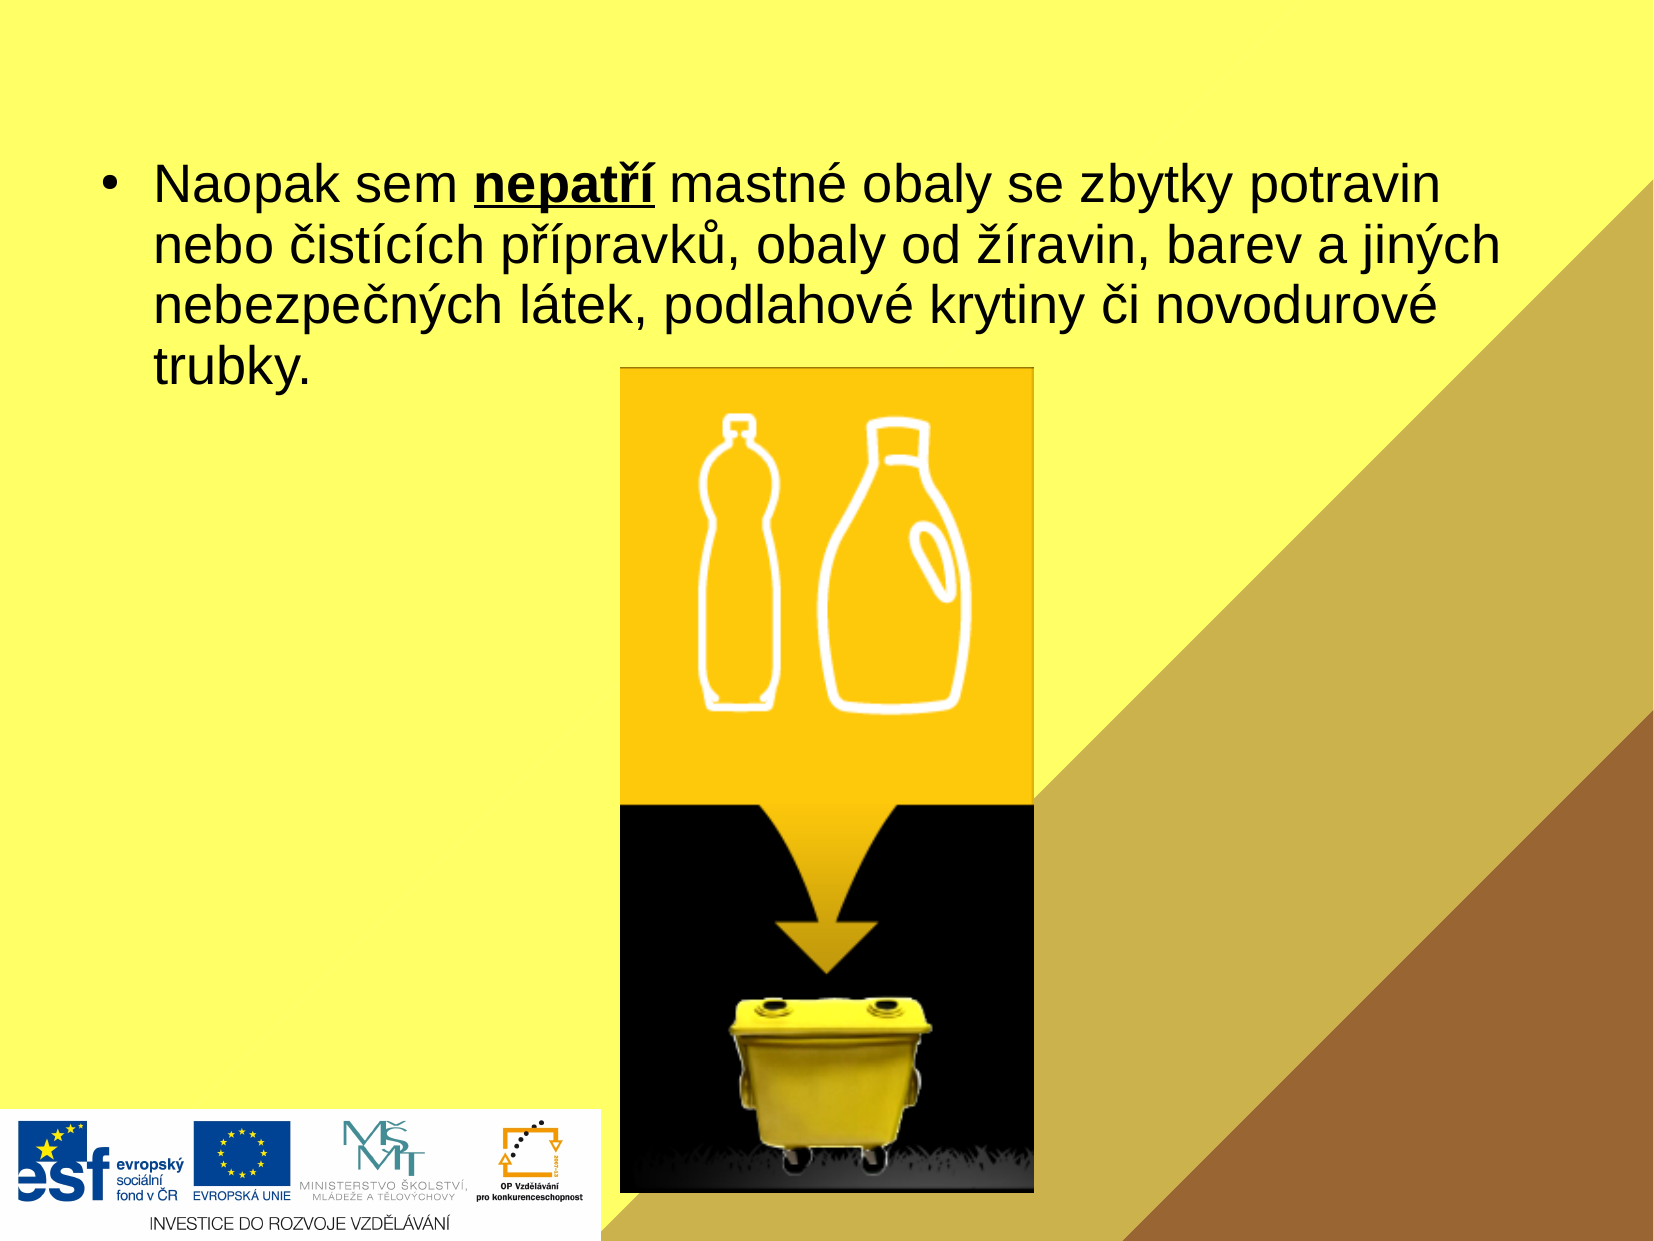

# Naopak sem nepatří mastné obaly se zbytky potravin nebo čistících přípravků, obaly od žíravin, barev a jiných nebezpečných látek, podlahové krytiny či novodurové trubky.